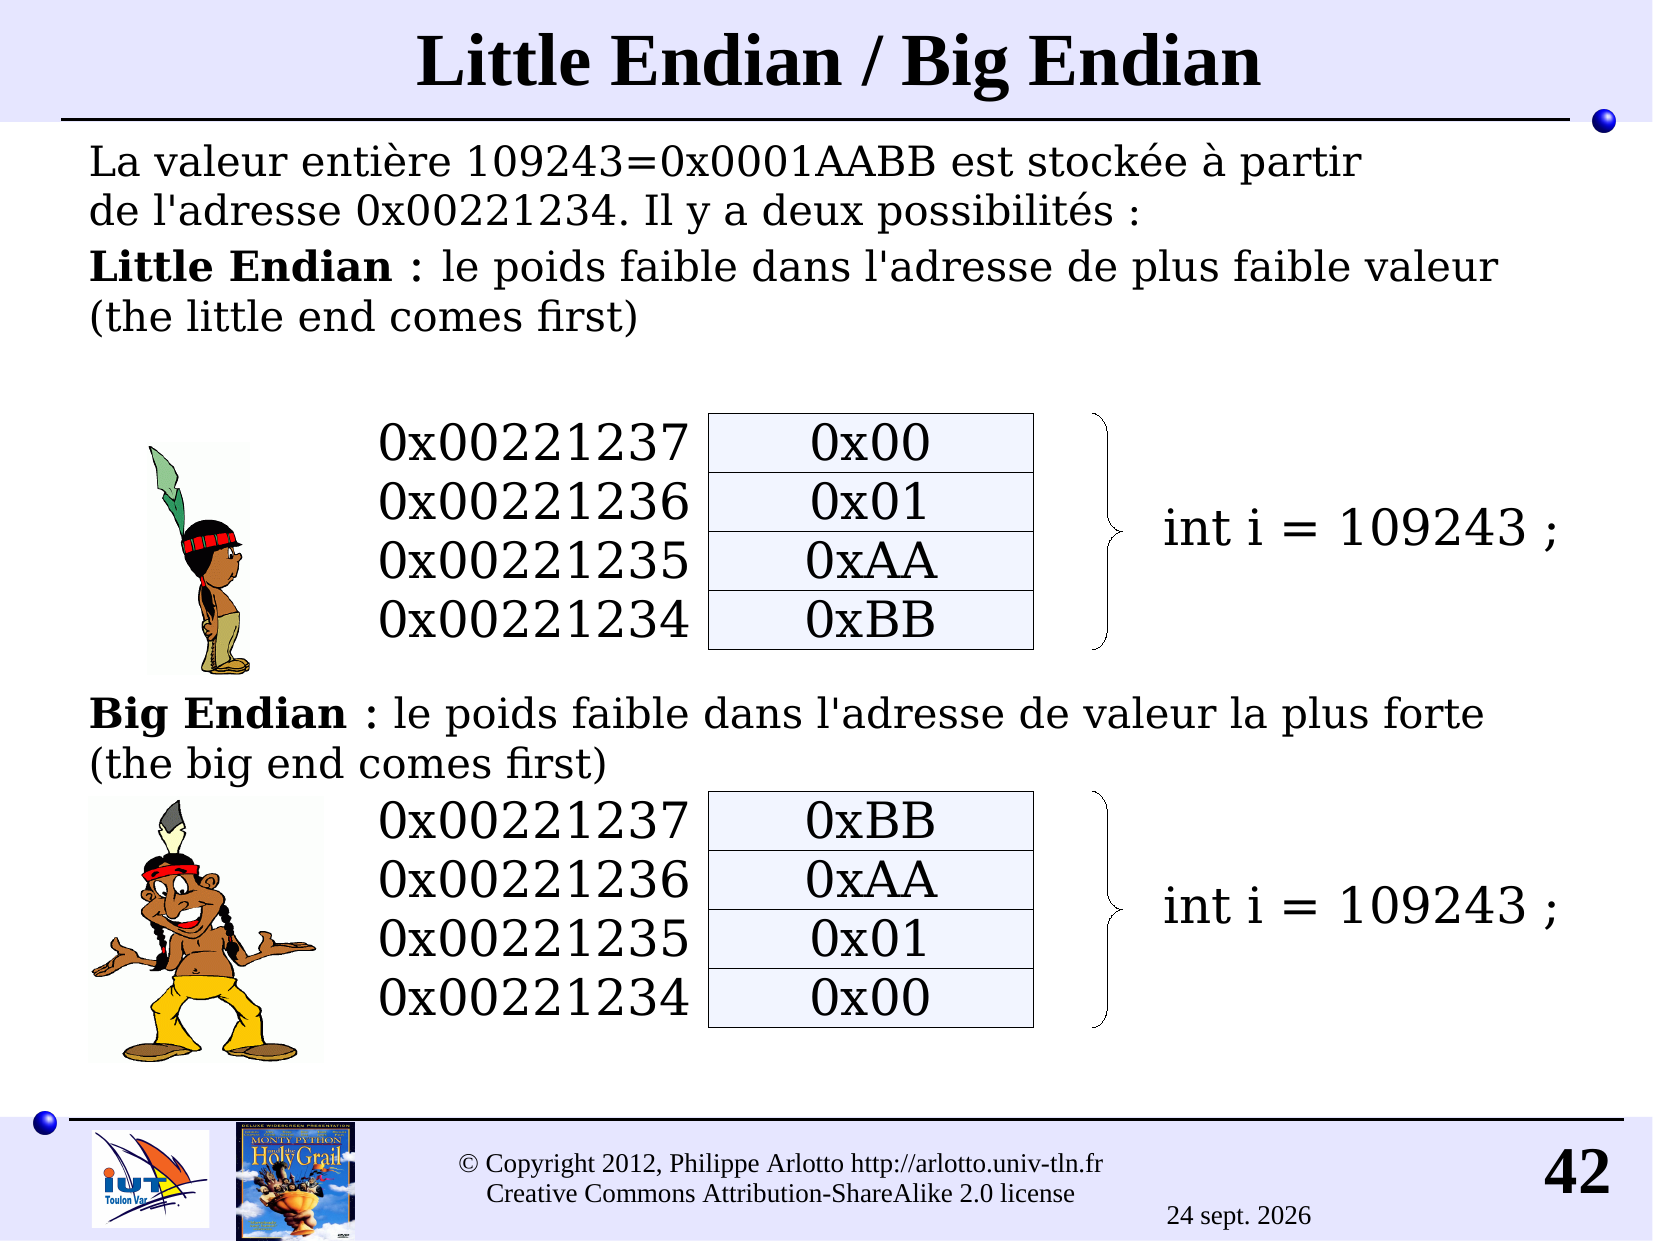

# Little Endian / Big Endian
La valeur entière 109243=0x0001AABB est stockée à partir
de l'adresse 0x00221234. Il y a deux possibilités :
Little Endian : le poids faible dans l'adresse de plus faible valeur
(the little end comes first)
Big Endian : le poids faible dans l'adresse de valeur la plus forte
(the big end comes first)
0x00221237
0x00
0x00221236
0x01
int i = 109243 ;
0x00221235
0xAA
0x00221234
0xBB
0x00221237
0xBB
0x00221236
0xAA
int i = 109243 ;
0x00221235
0x01
0x00221234
0x00